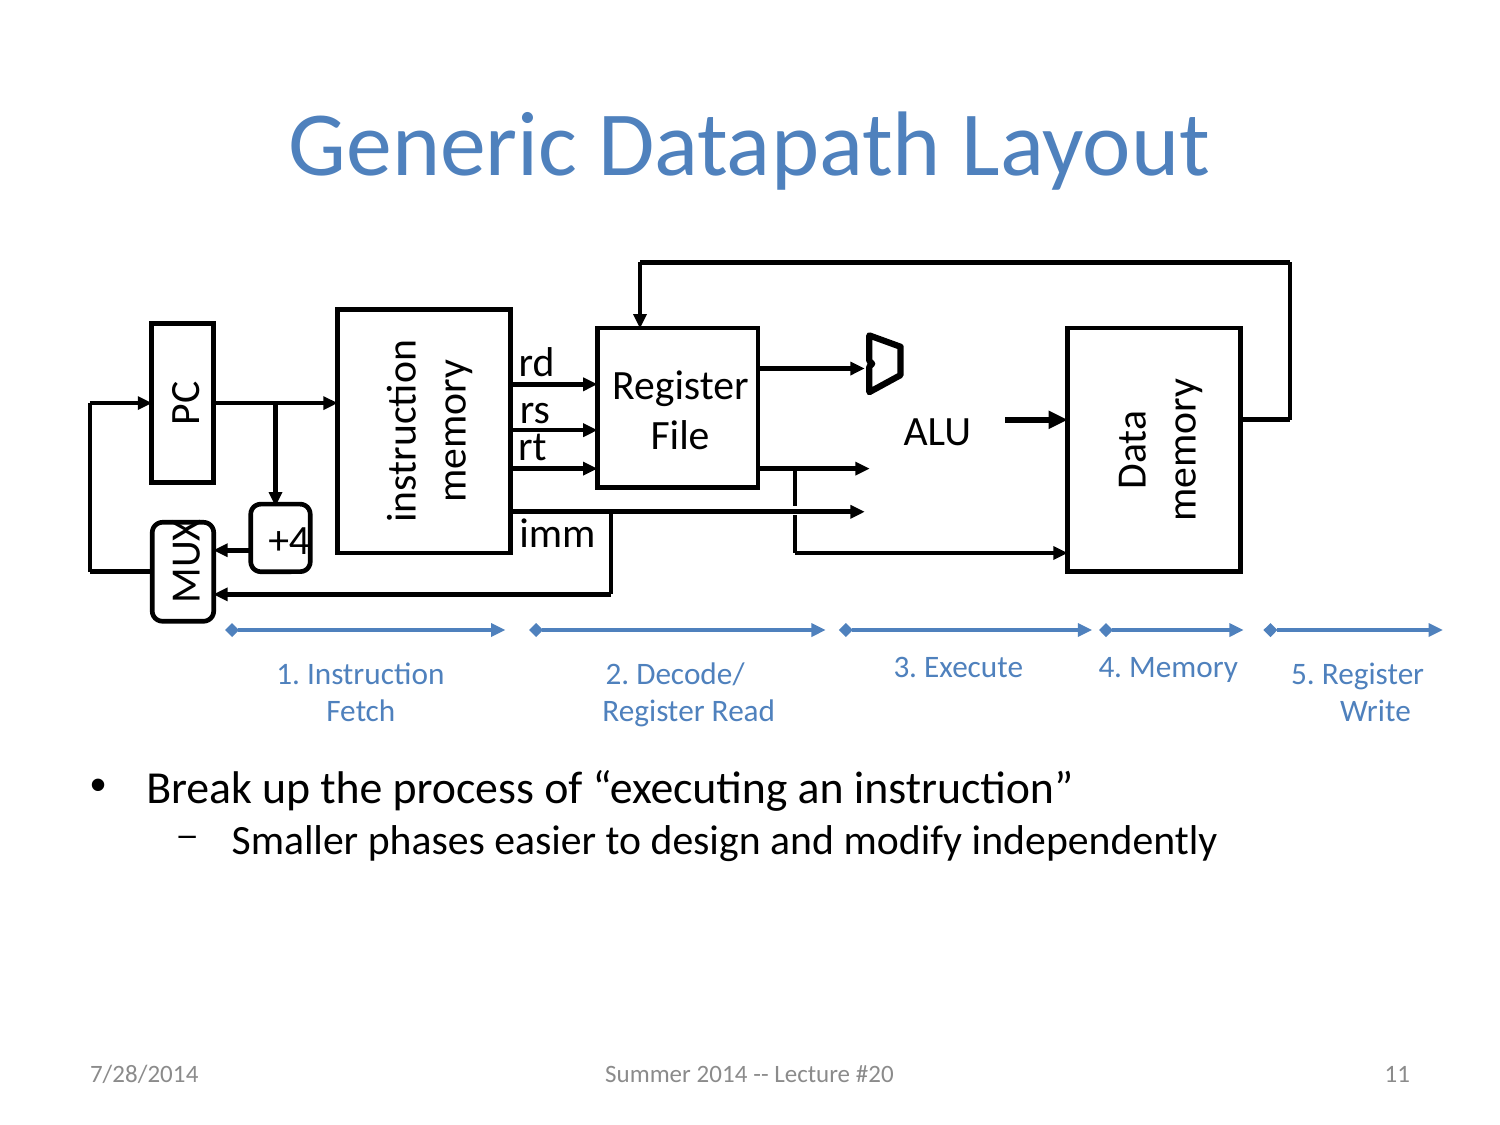

# Generic Datapath Layout
rd
Register
File
ALU
instruction
memory
Data
memory
PC
rs
rt
imm
+4
MUX
1. Instruction
Fetch
2. Decode/
 Register Read
3. Execute
4. Memory
5. Register
 Write
Break up the process of “executing an instruction”
Smaller phases easier to design and modify independently
7/28/2014
Summer 2014 -- Lecture #20